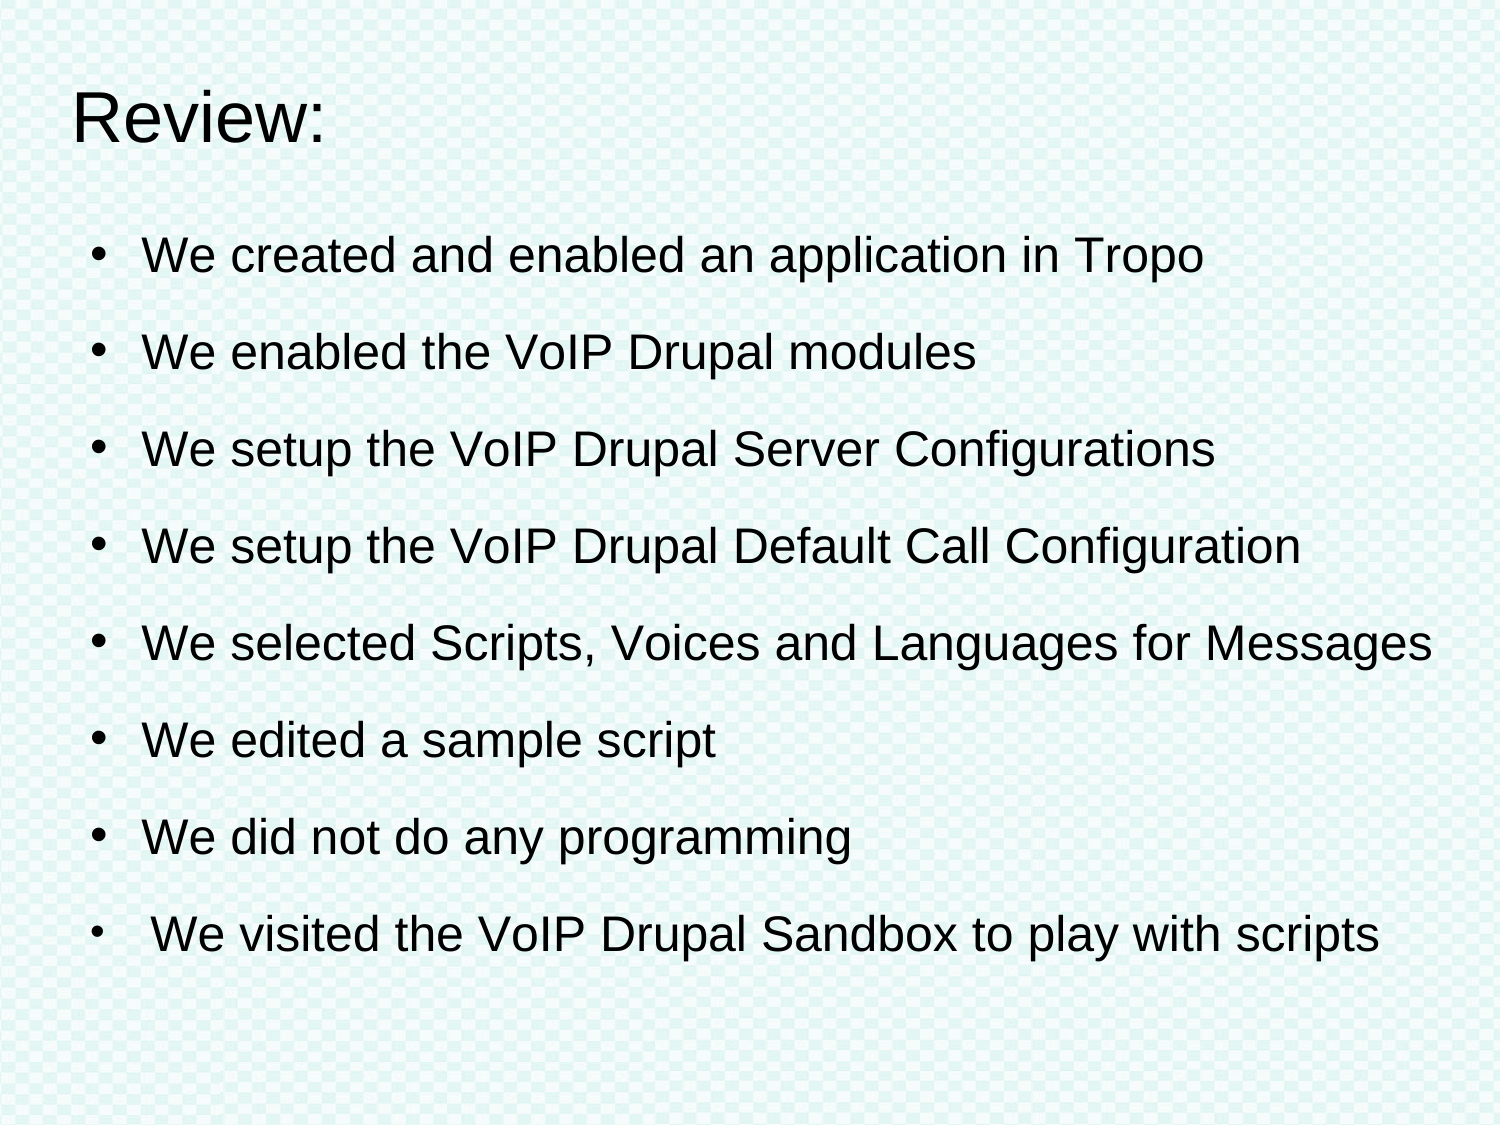

# Review:
 We created and enabled an application in Tropo
 We enabled the VoIP Drupal modules
 We setup the VoIP Drupal Server Configurations
 We setup the VoIP Drupal Default Call Configuration
 We selected Scripts, Voices and Languages for Messages
 We edited a sample script
 We did not do any programming
 We visited the VoIP Drupal Sandbox to play with scripts